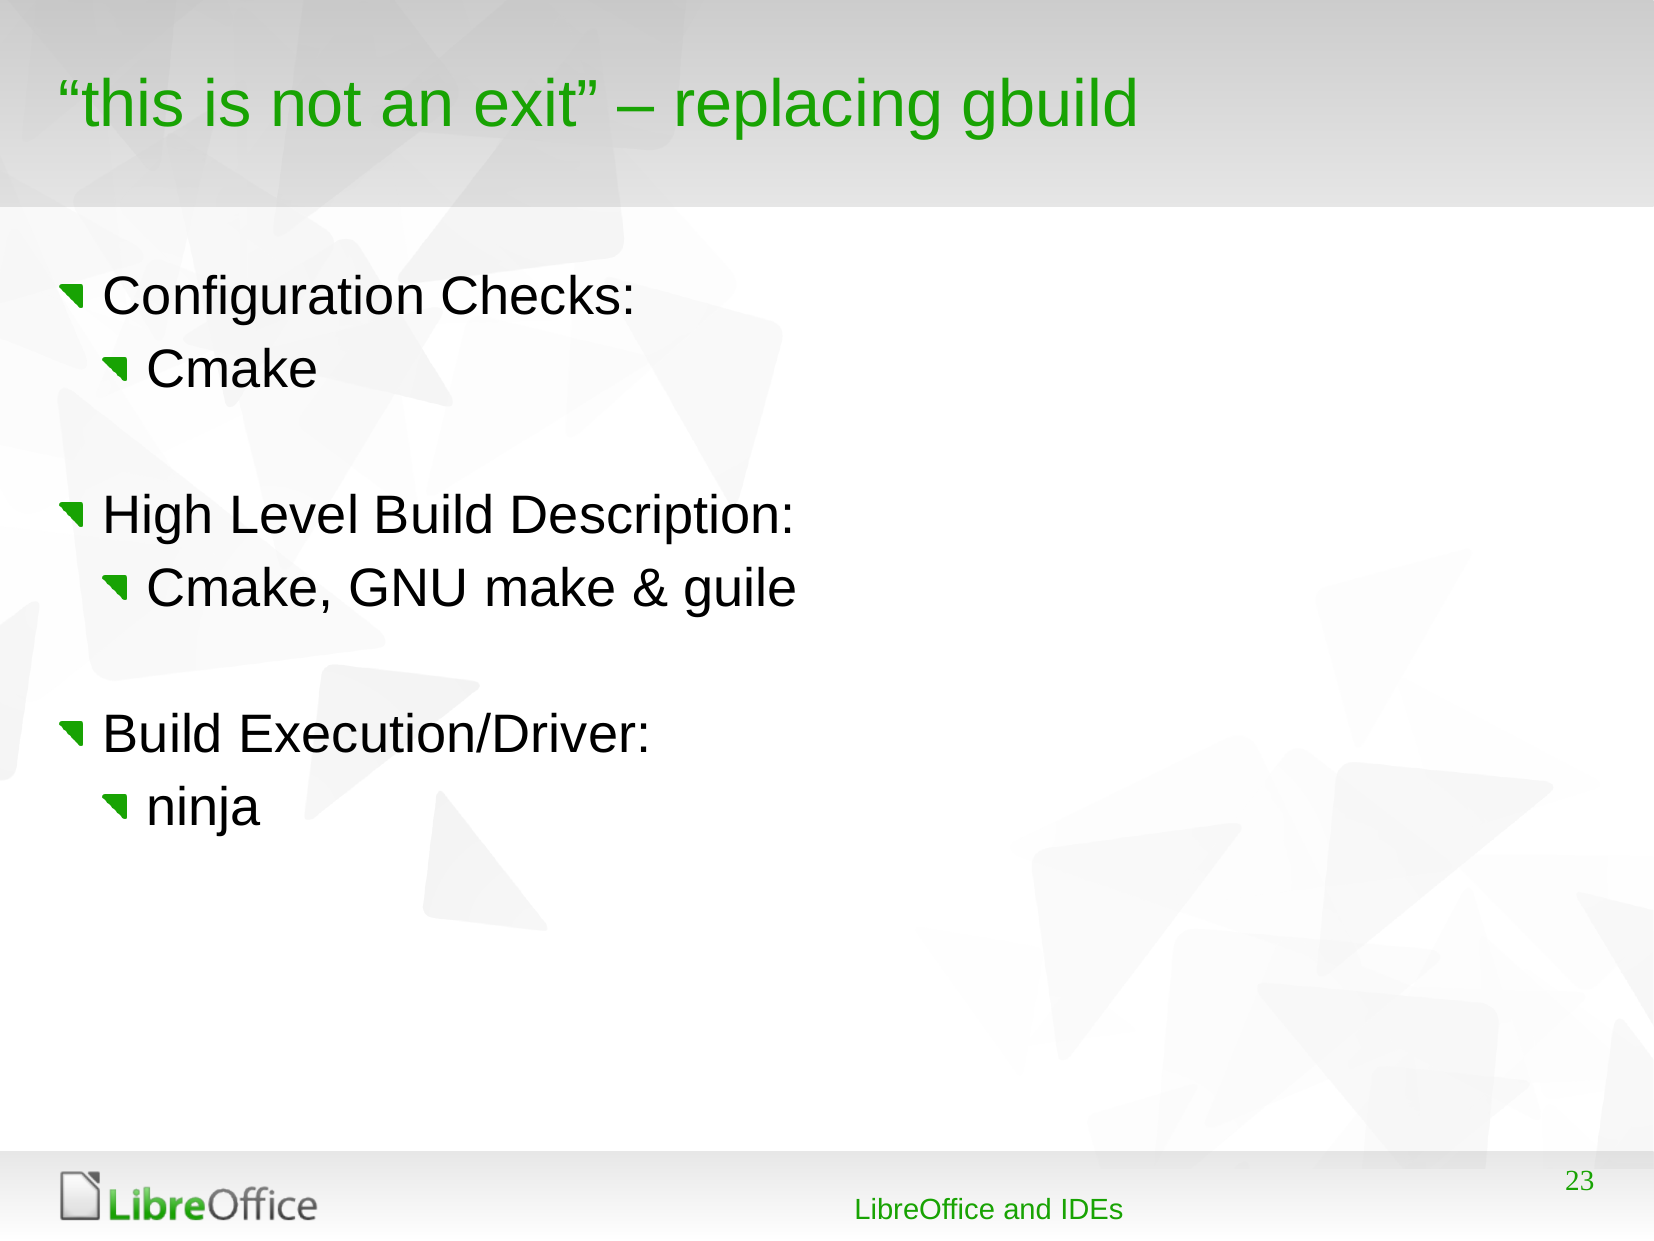

# “this is not an exit” – replacing gbuild
Configuration Checks:
Cmake
High Level Build Description:
Cmake, GNU make & guile
Build Execution/Driver:
ninja
23